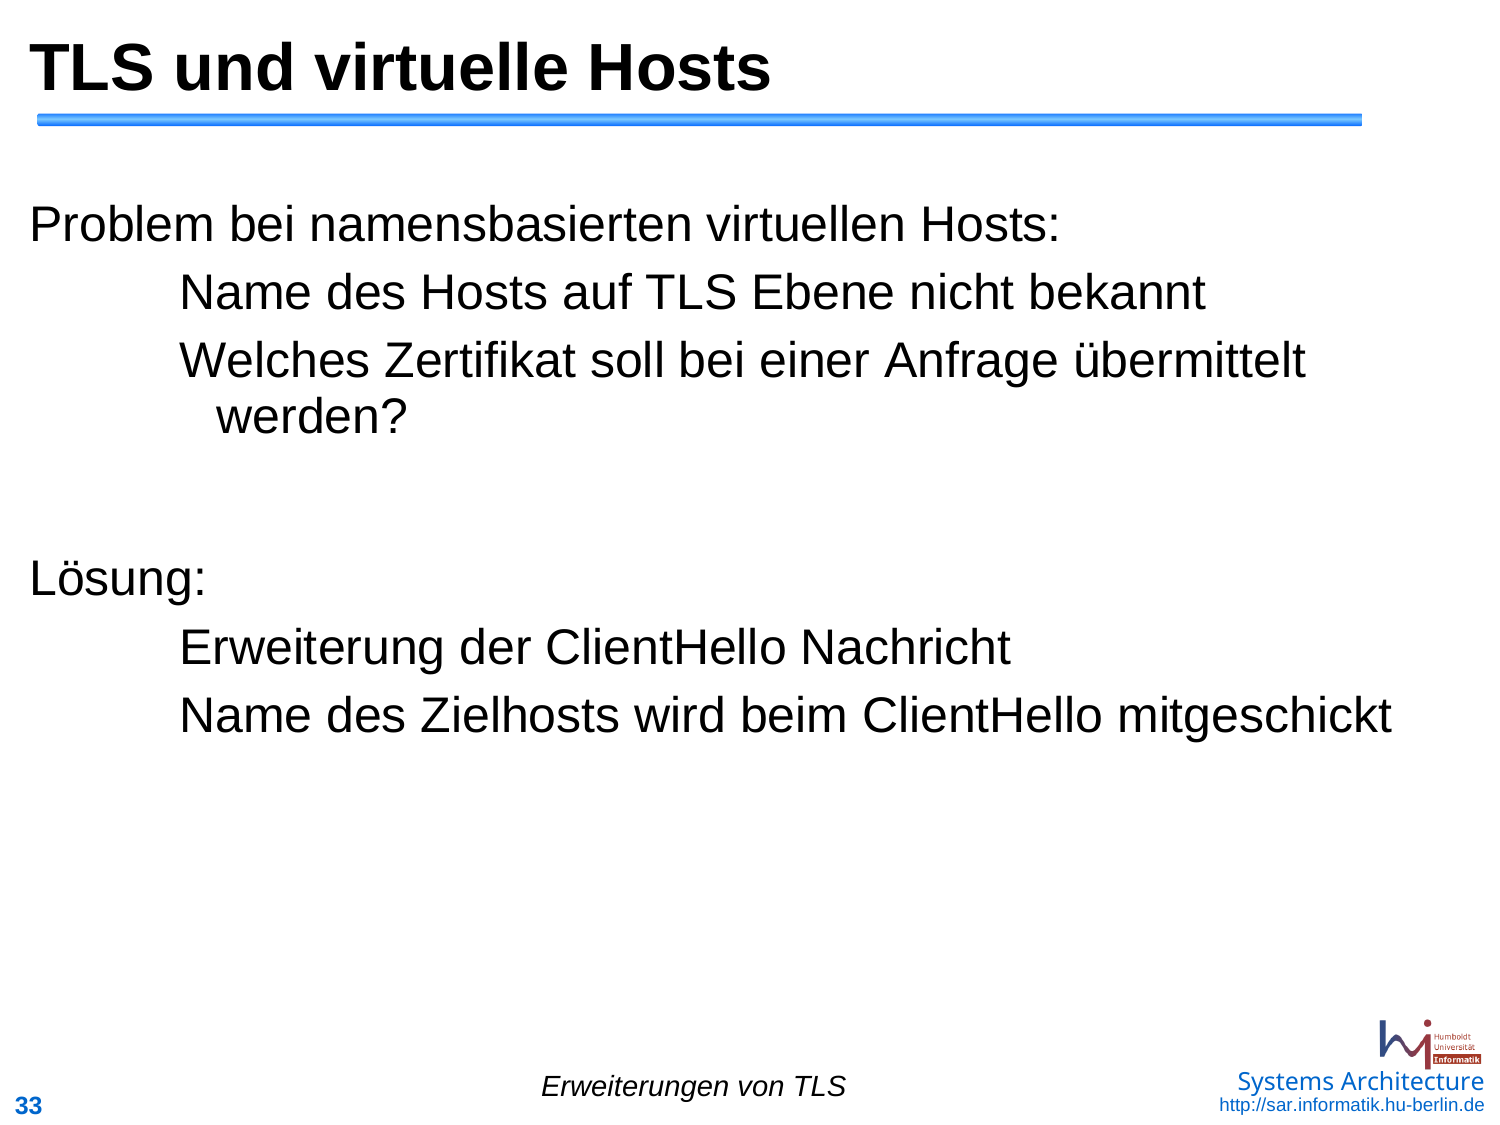

# TLS und virtuelle Hosts
Problem bei namensbasierten virtuellen Hosts:
Name des Hosts auf TLS Ebene nicht bekannt
Welches Zertifikat soll bei einer Anfrage übermittelt werden?
Lösung:
Erweiterung der ClientHello Nachricht
Name des Zielhosts wird beim ClientHello mitgeschickt
Erweiterungen von TLS